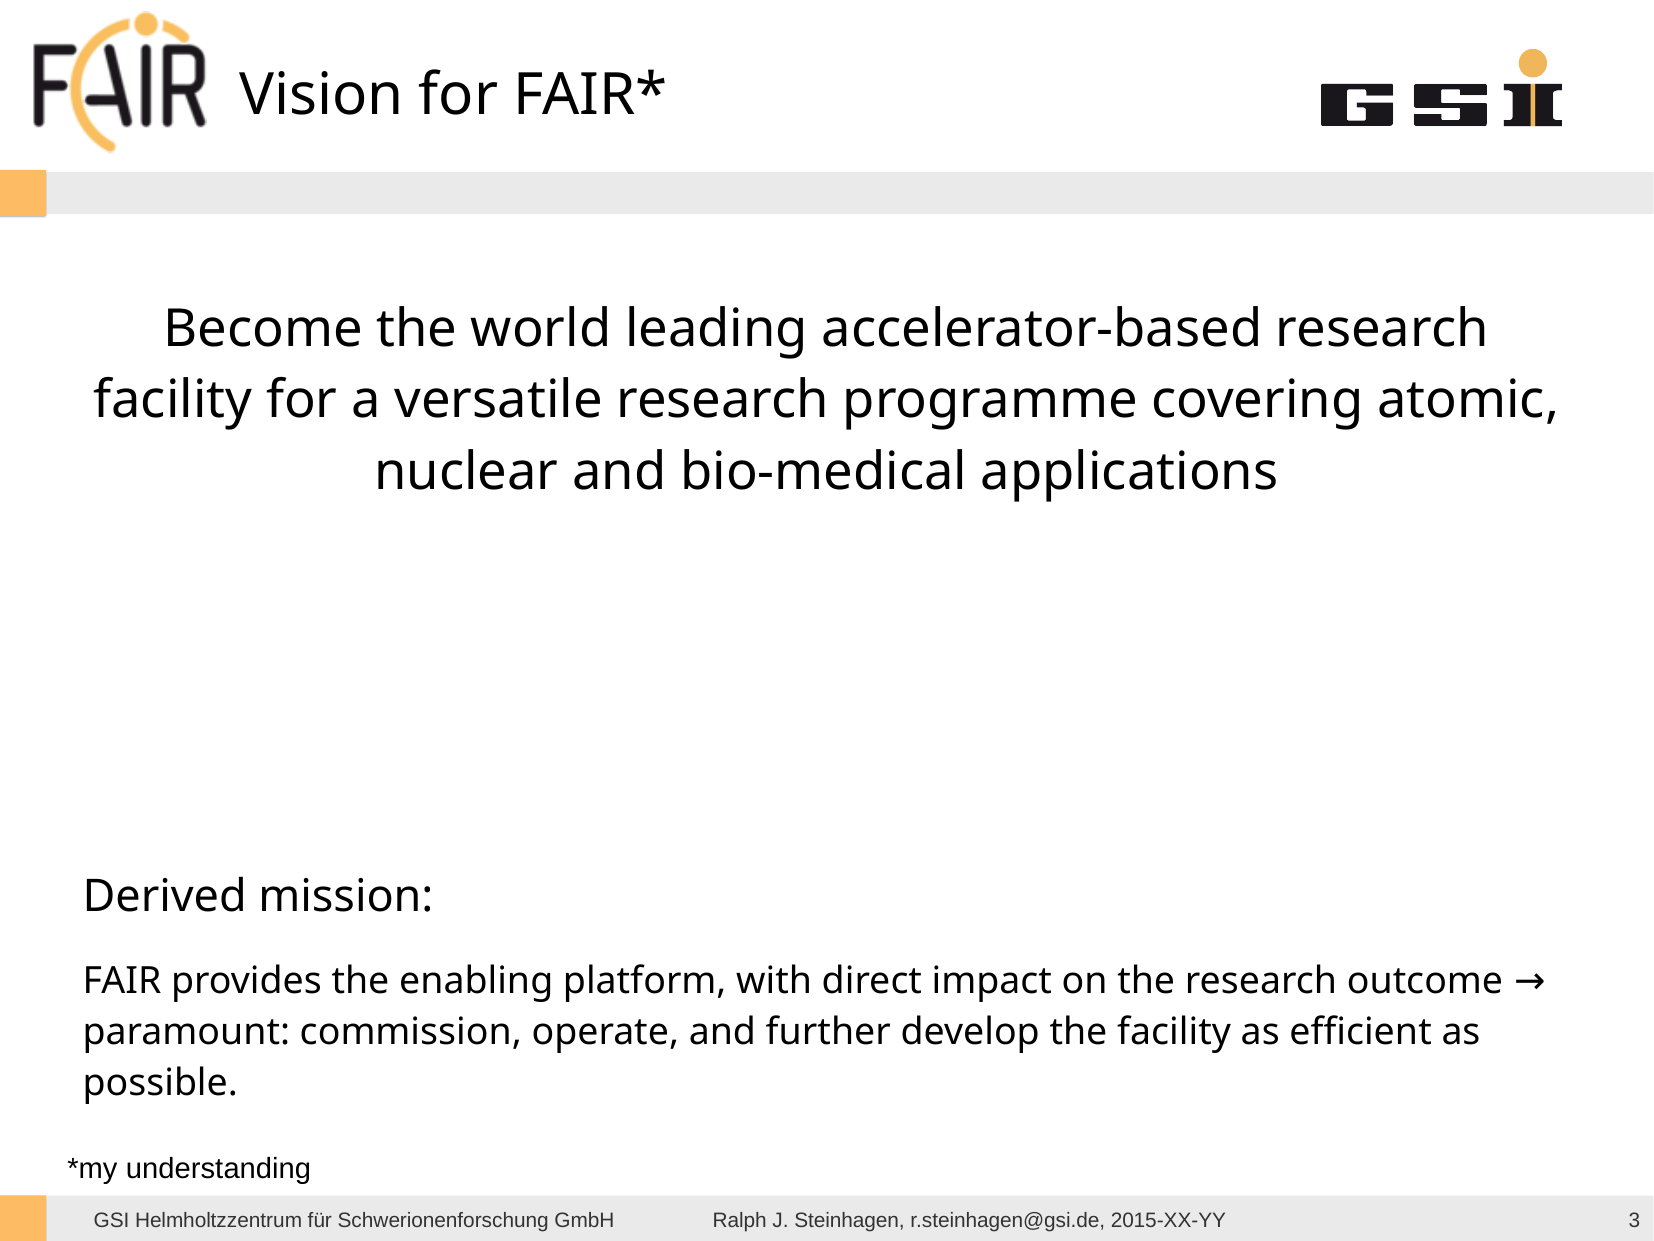

# Vision for FAIR*
Become the world leading accelerator-based research facility for a versatile research programme covering atomic, nuclear and bio-medical applications
Derived mission:
FAIR provides the enabling platform, with direct impact on the research outcome → paramount: commission, operate, and further develop the facility as efficient as possible.
*my understanding